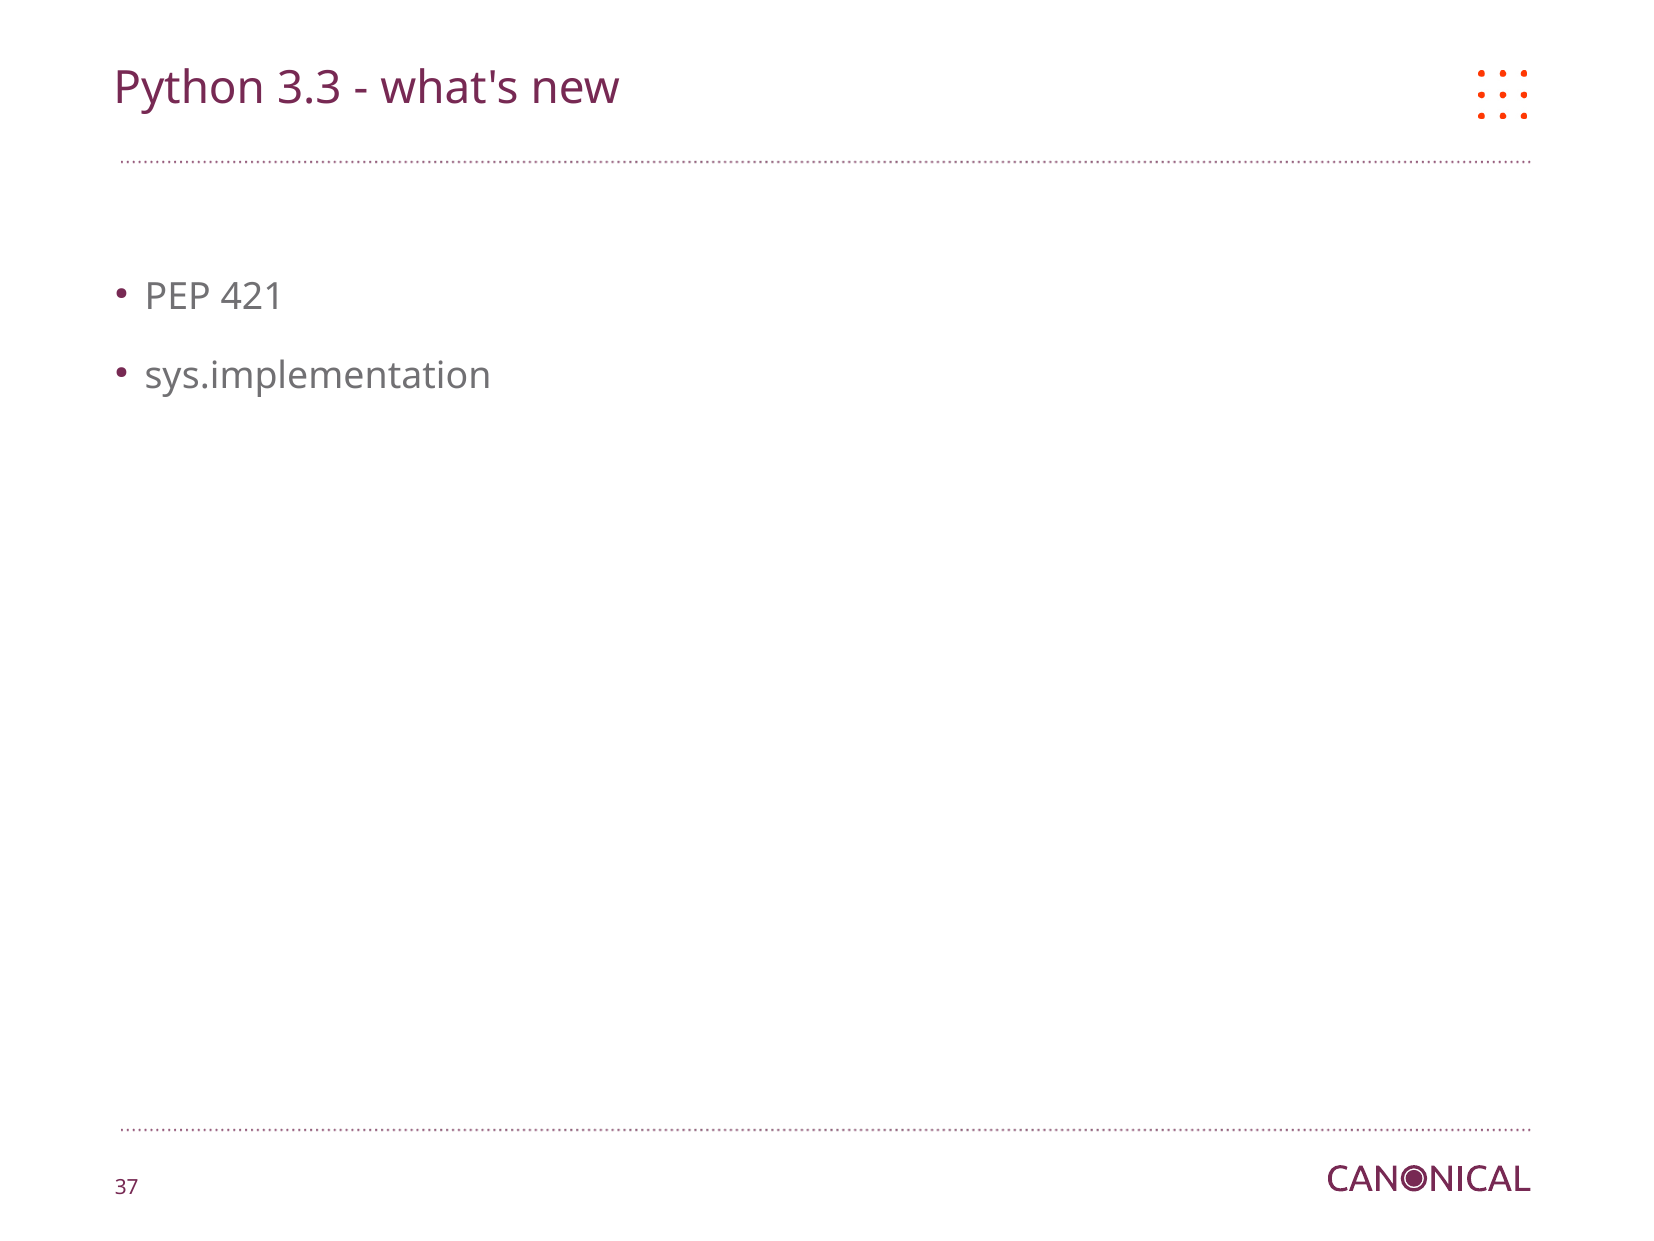

# Python 3.3 - what's new
PEP 421
sys.implementation